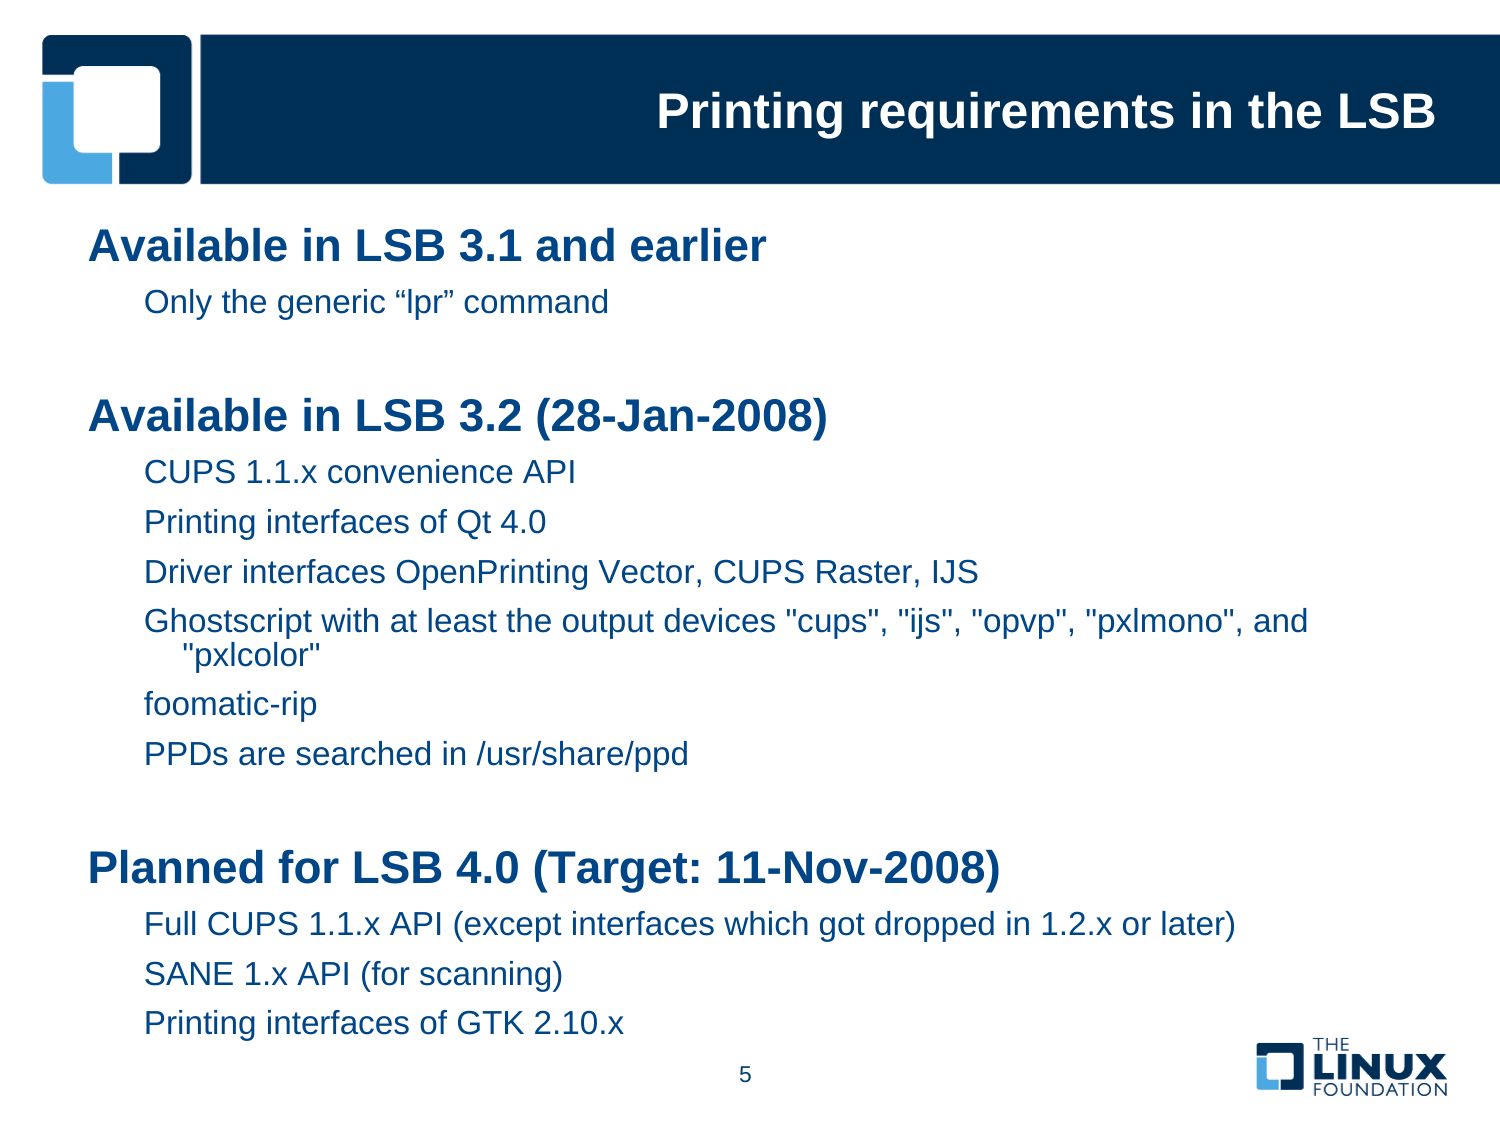

Printing requirements in the LSB
# Available in LSB 3.1 and earlier
Only the generic “lpr” command
Available in LSB 3.2 (28-Jan-2008)
CUPS 1.1.x convenience API
Printing interfaces of Qt 4.0
Driver interfaces OpenPrinting Vector, CUPS Raster, IJS
Ghostscript with at least the output devices "cups", "ijs", "opvp", "pxlmono", and "pxlcolor"
foomatic-rip
PPDs are searched in /usr/share/ppd
Planned for LSB 4.0 (Target: 11-Nov-2008)
Full CUPS 1.1.x API (except interfaces which got dropped in 1.2.x or later)
SANE 1.x API (for scanning)
Printing interfaces of GTK 2.10.x
5